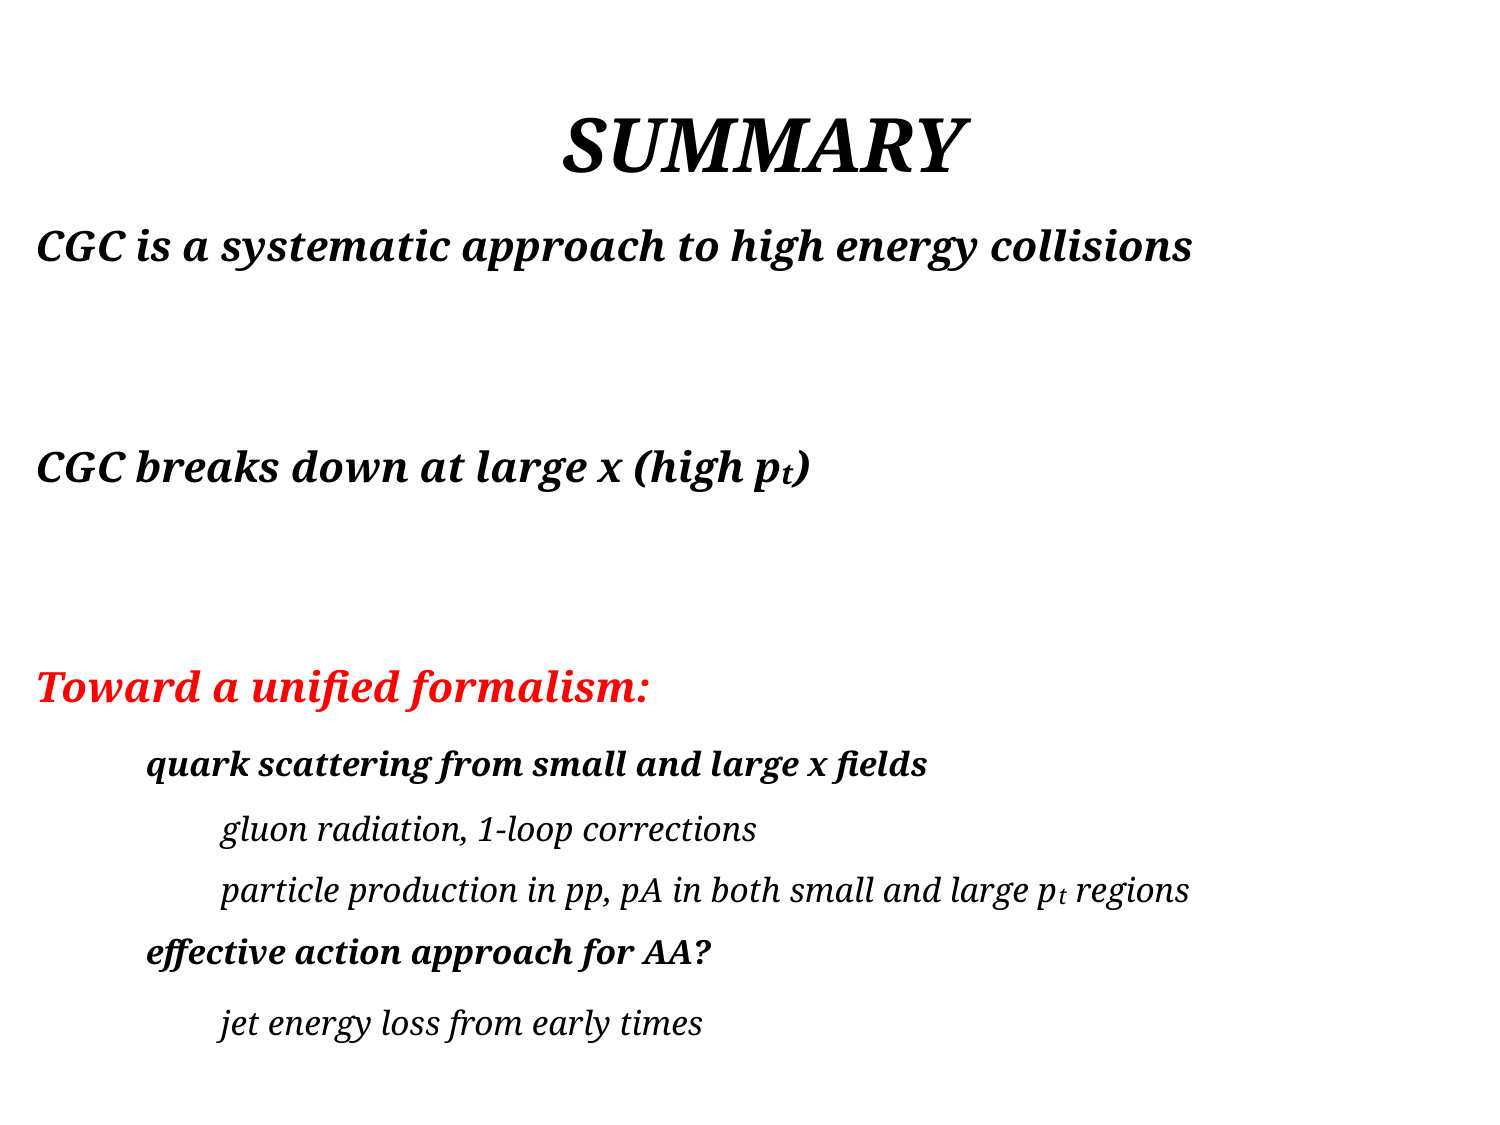

SUMMARY
CGC is a systematic approach to high energy collisions
CGC breaks down at large x (high pt)
Toward a unified formalism:
	quark scattering from small and large x fields
		gluon radiation, 1-loop corrections
		particle production in pp, pA in both small and large pt regions
	effective action approach for AA?
		jet energy loss from early times